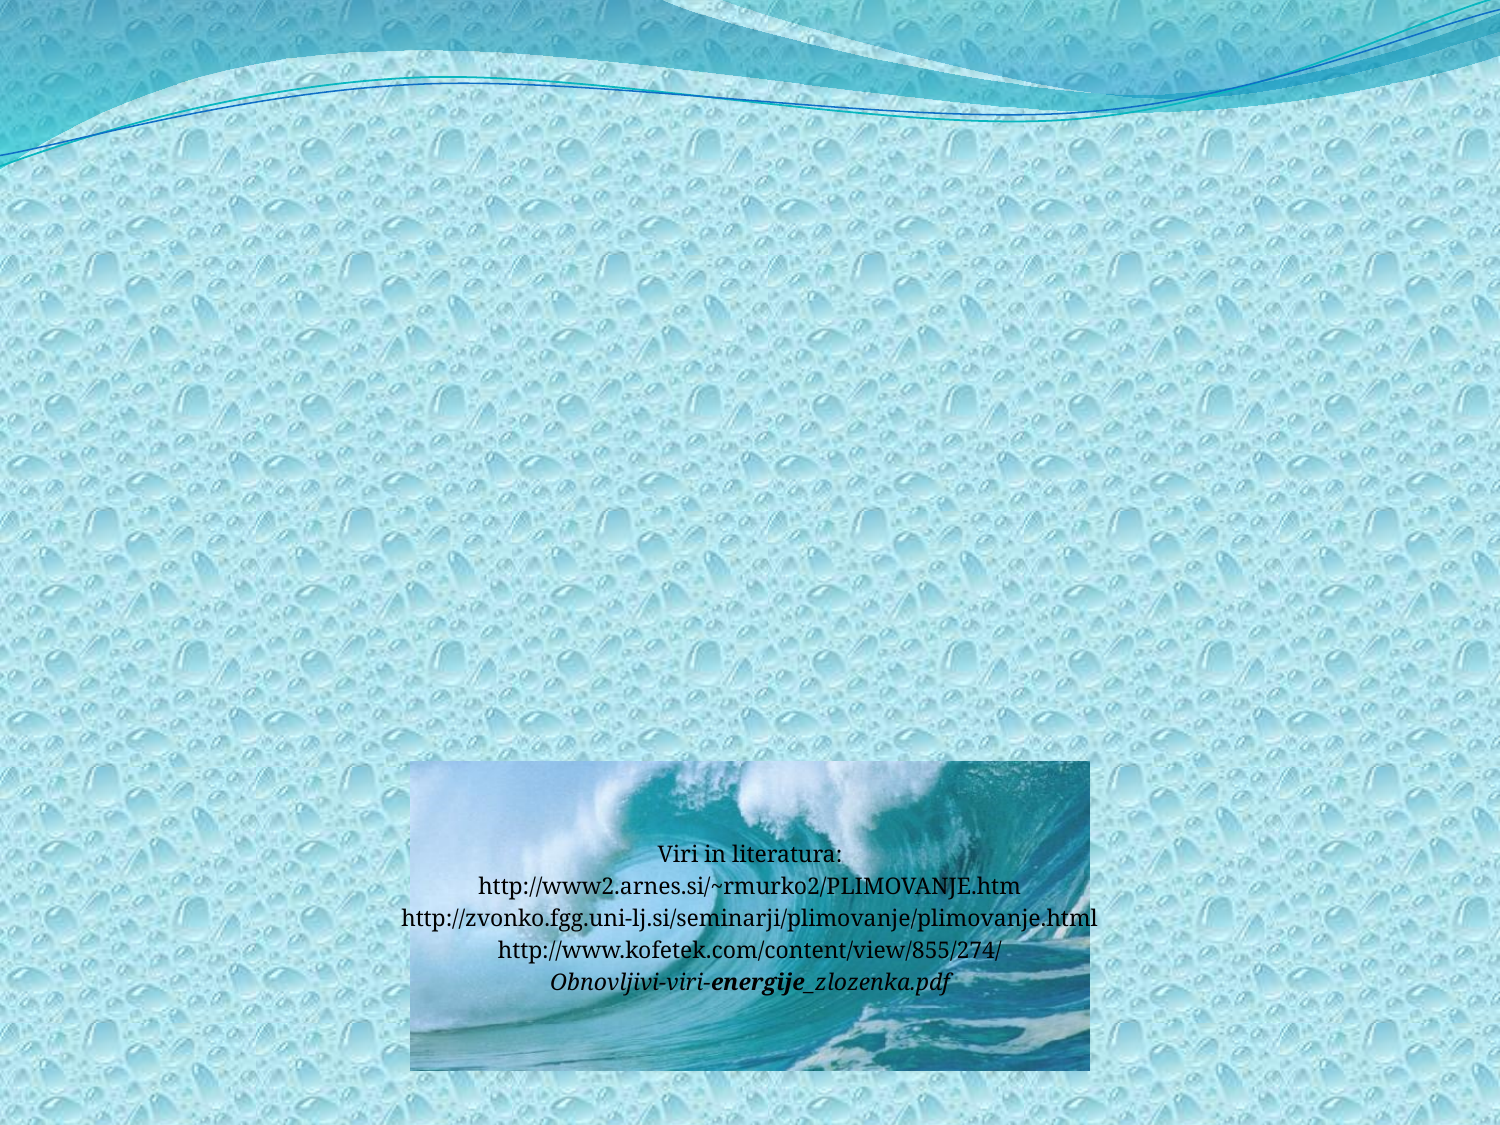

#
Viri in literatura:
http://www2.arnes.si/~rmurko2/PLIMOVANJE.htm
http://zvonko.fgg.uni-lj.si/seminarji/plimovanje/plimovanje.html
http://www.kofetek.com/content/view/855/274/
Obnovljivi-viri-energije_zlozenka.pdf